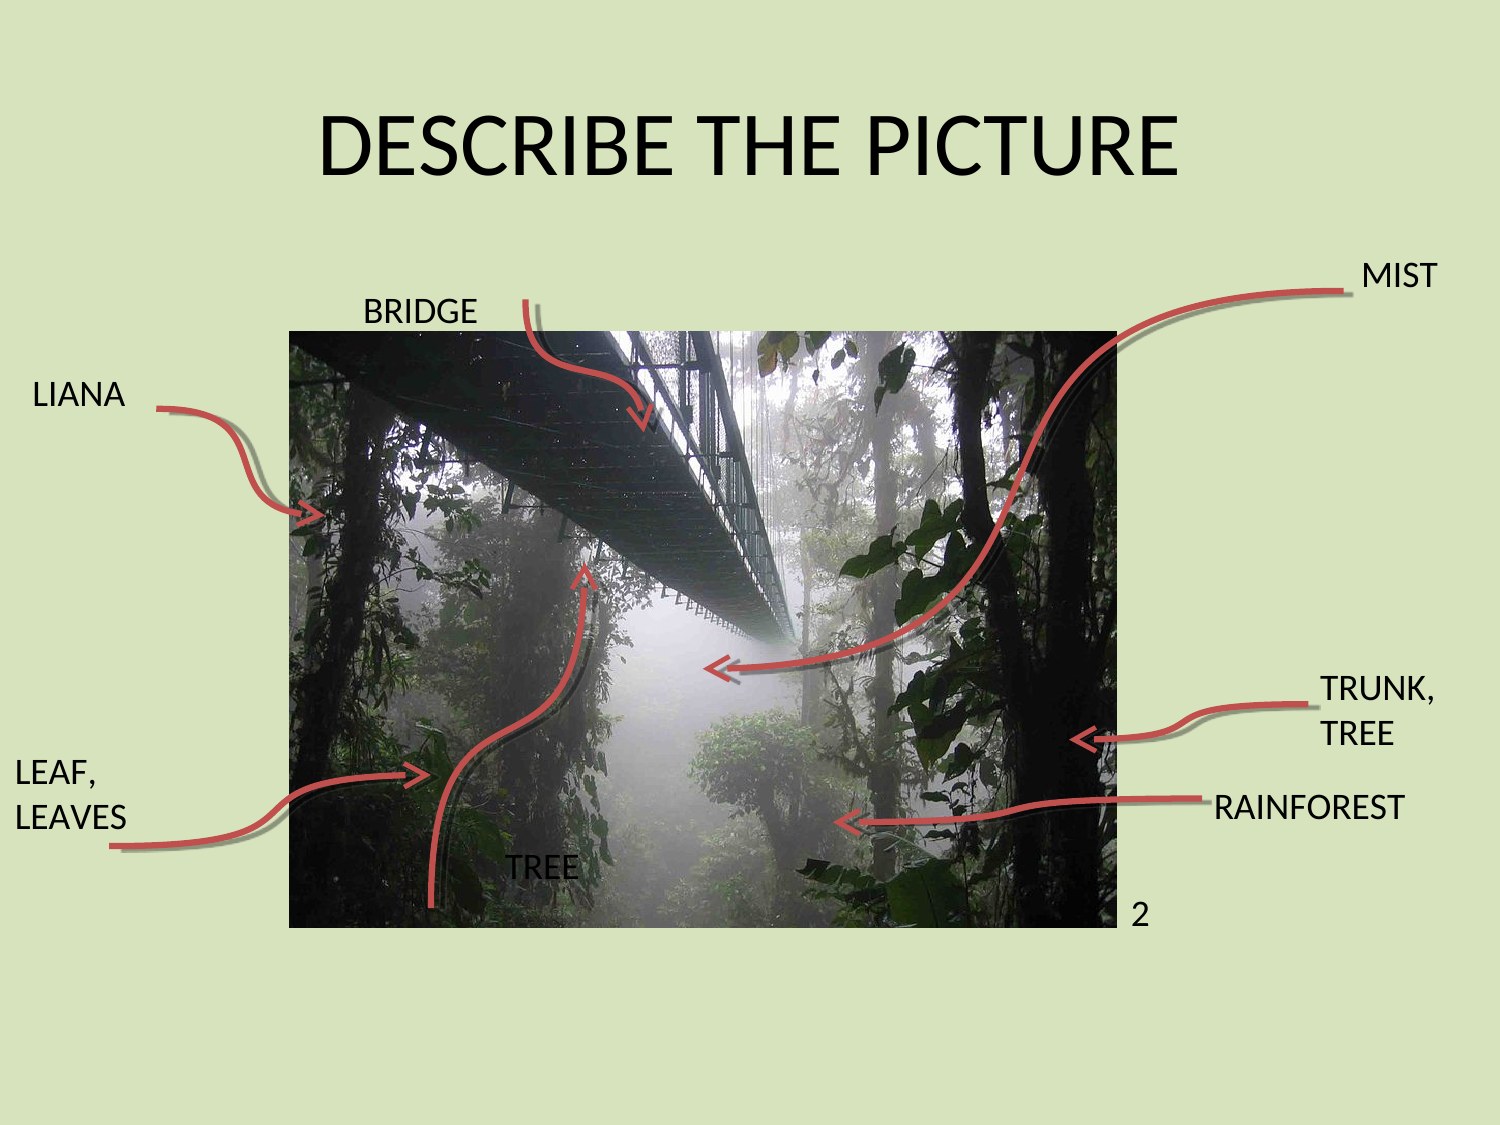

# DESCRIBE THE PICTURE
MIST
BRIDGE
LIANA
TRUNK, TREE
LEAF, LEAVES
RAINFOREST
TREE
2